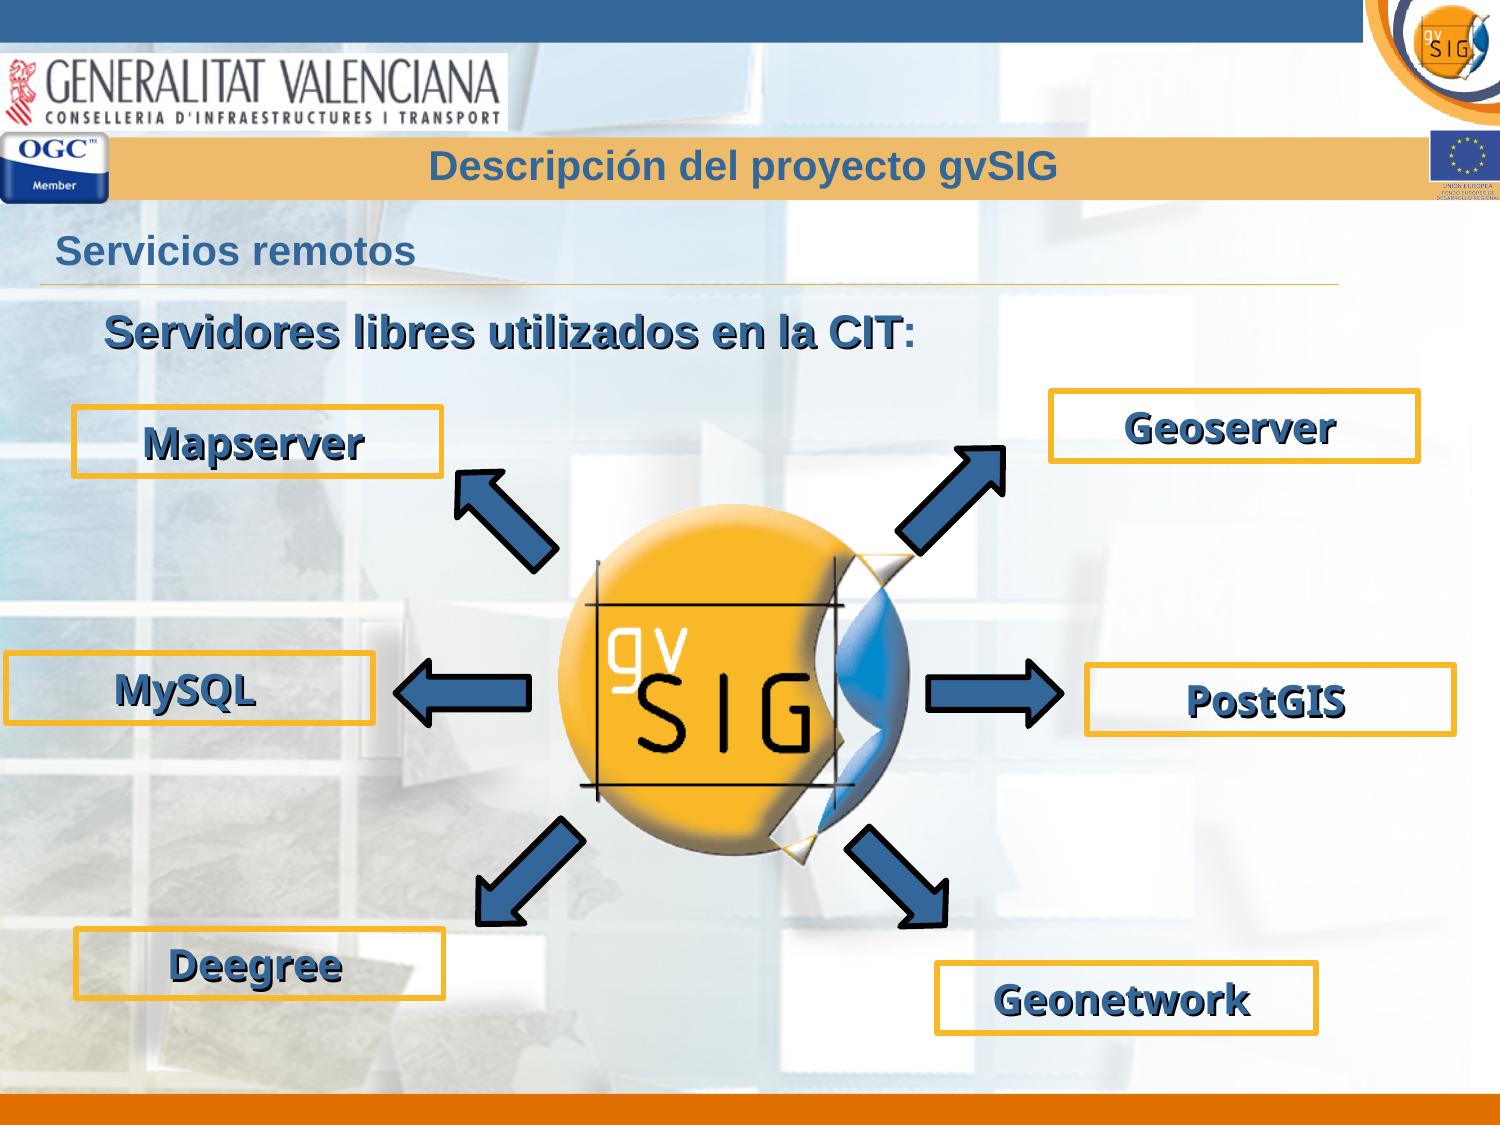

Descripción del proyecto gvSIG
Servicios remotos
Servidores libres utilizados en la CIT:
Geoserver
Mapserver
MySQL
PostGIS
Deegree
Geonetwork